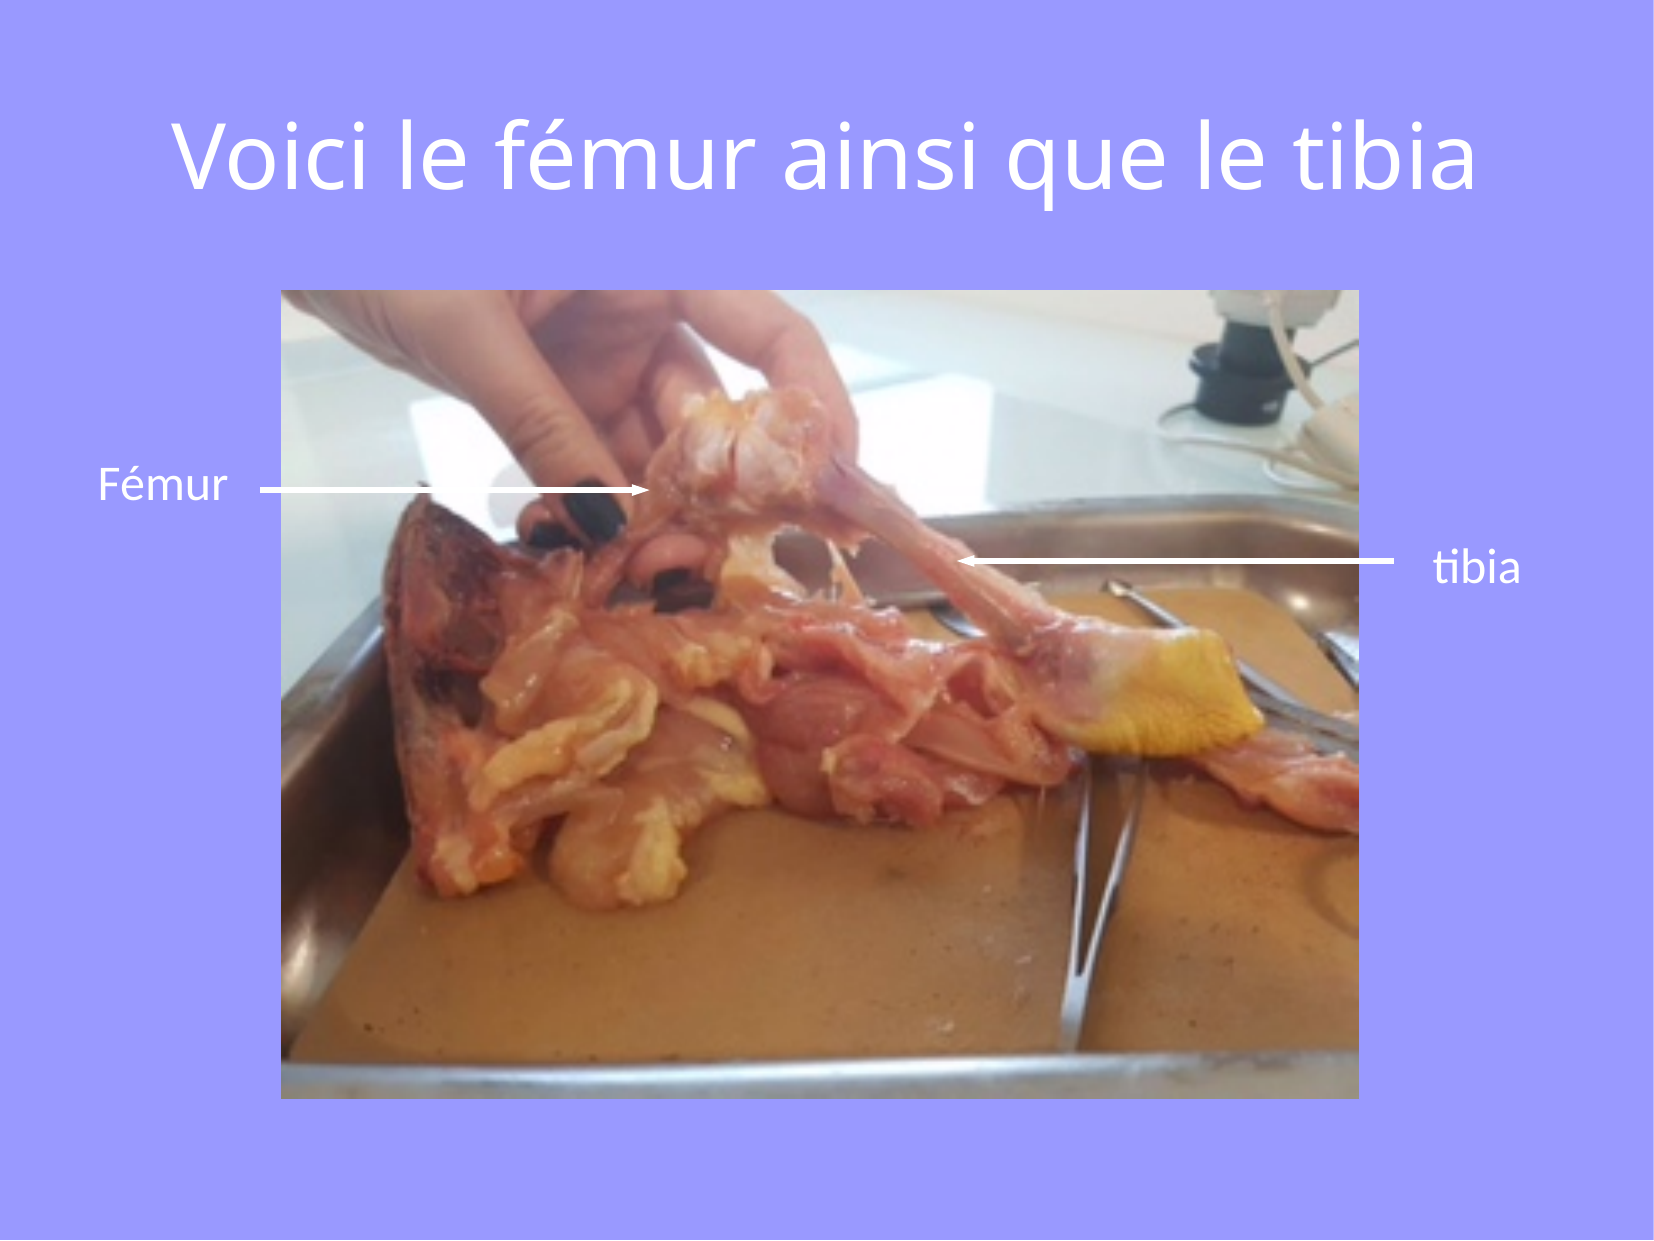

# Voici le fémur ainsi que le tibia
Fémur
tibia